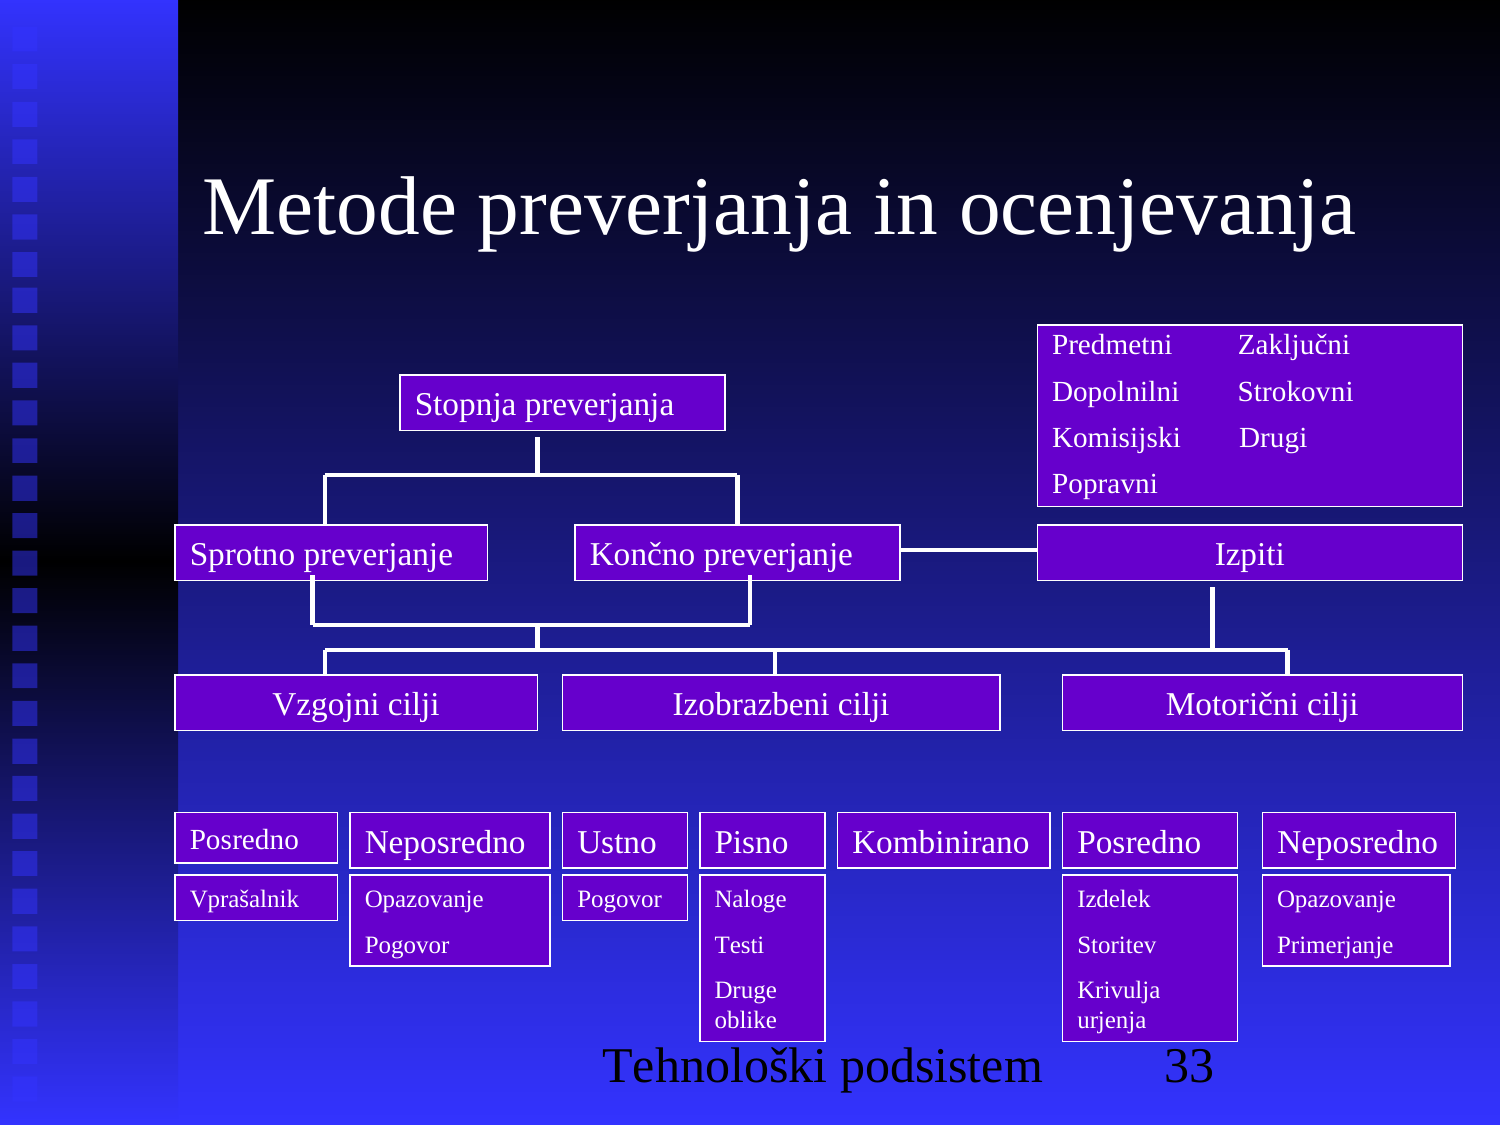

# Metode preverjanja in ocenjevanja
Predmetni Zaključni
Dopolnilni Strokovni
Komisijski Drugi
Popravni
Stopnja preverjanja
Sprotno preverjanje
Končno preverjanje
Izpiti
Vzgojni cilji
Izobrazbeni cilji
Motorični cilji
Posredno
Neposredno
Ustno
Pisno
Kombinirano
Posredno
Neposredno
Vprašalnik
Opazovanje
Pogovor
Pogovor
Naloge
Testi
Druge oblike
Izdelek
Storitev
Krivulja urjenja
Opazovanje
Primerjanje
Tehnološki podsistem
33